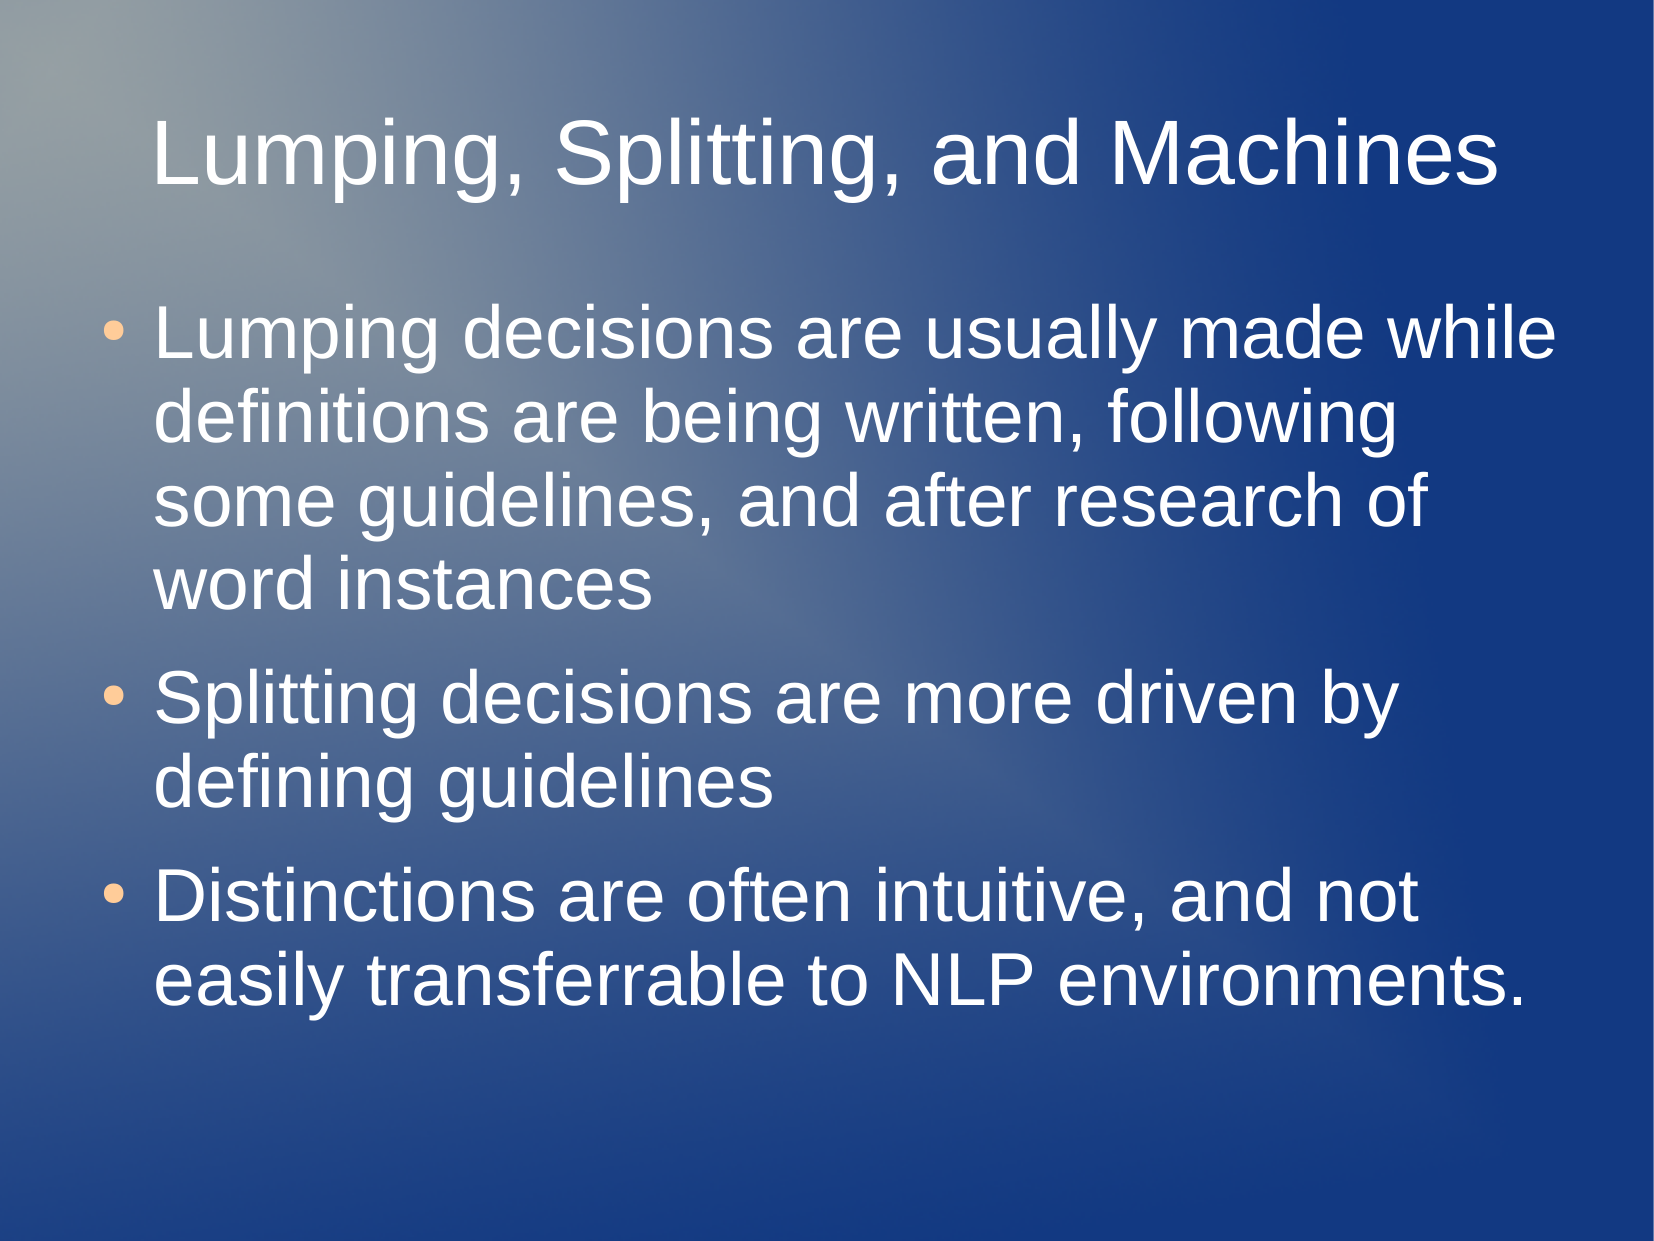

# Lumping, Splitting, and Machines
Lumping decisions are usually made while definitions are being written, following some guidelines, and after research of word instances
Splitting decisions are more driven by defining guidelines
Distinctions are often intuitive, and not easily transferrable to NLP environments.